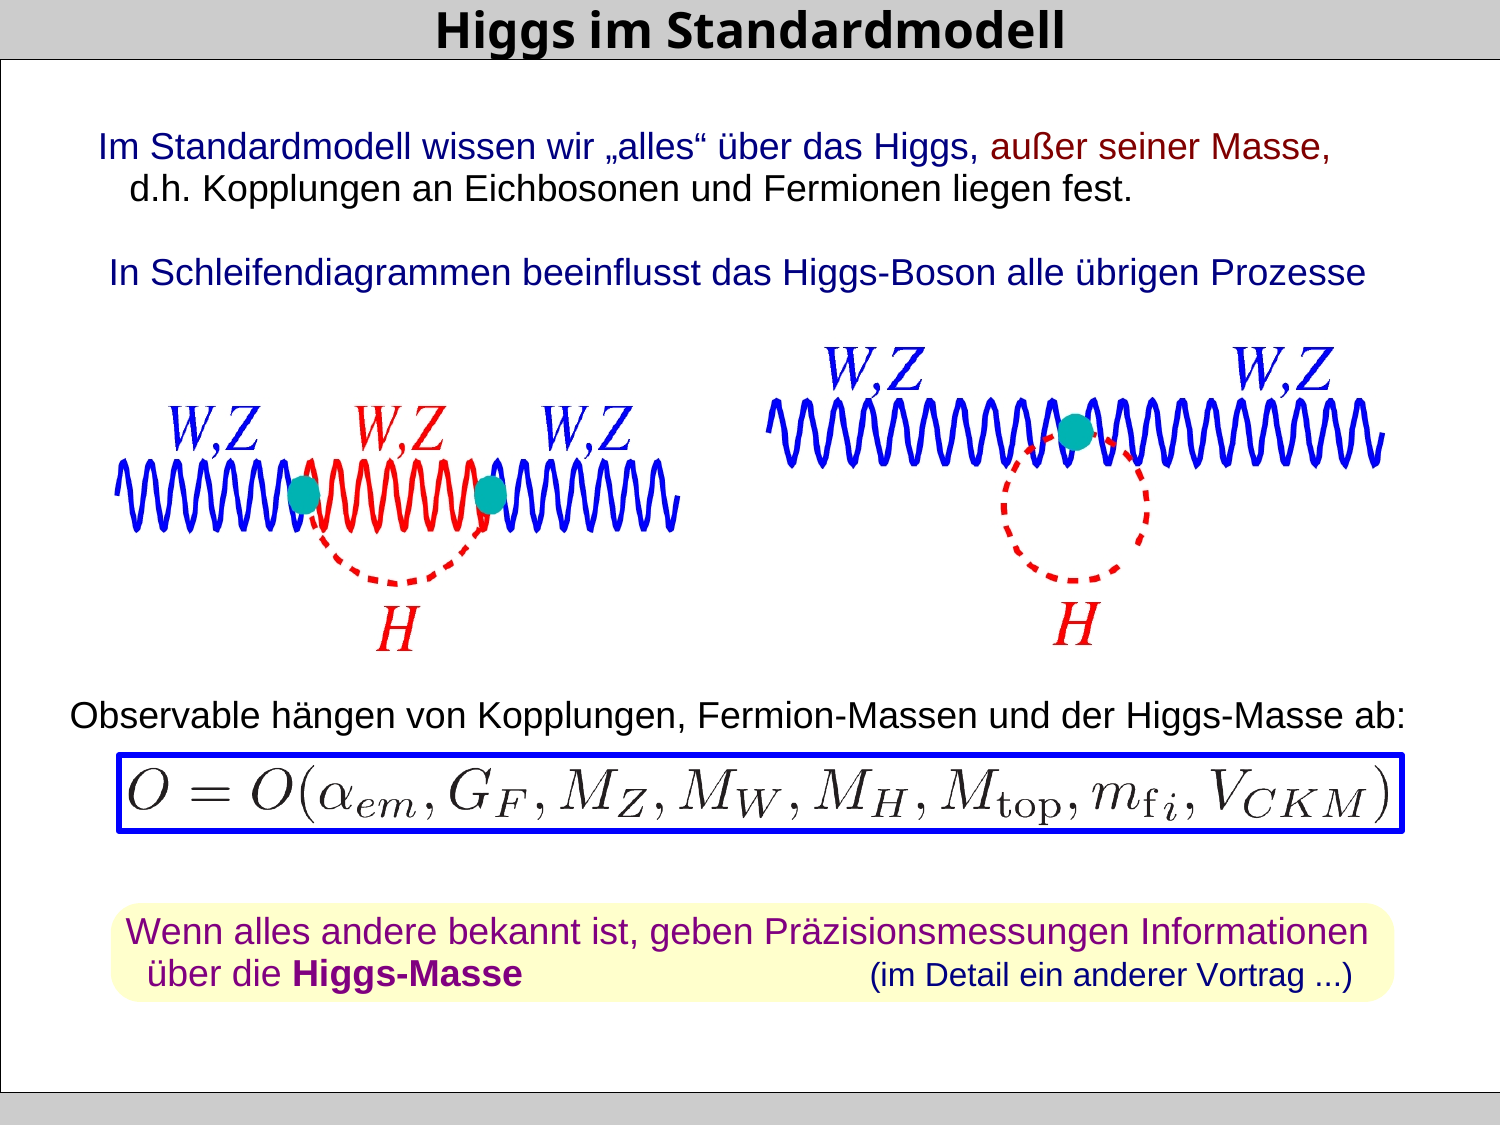

# Higgs im Standardmodell
Im Standardmodell wissen wir „alles“ über das Higgs, außer seiner Masse,
 d.h. Kopplungen an Eichbosonen und Fermionen liegen fest.
 In Schleifendiagrammen beeinflusst das Higgs-Boson alle übrigen Prozesse
Observable hängen von Kopplungen, Fermion-Massen und der Higgs-Masse ab:
Wenn alles andere bekannt ist, geben Präzisionsmessungen Informationen
 über die Higgs-Masse (im Detail ein anderer Vortrag ...)